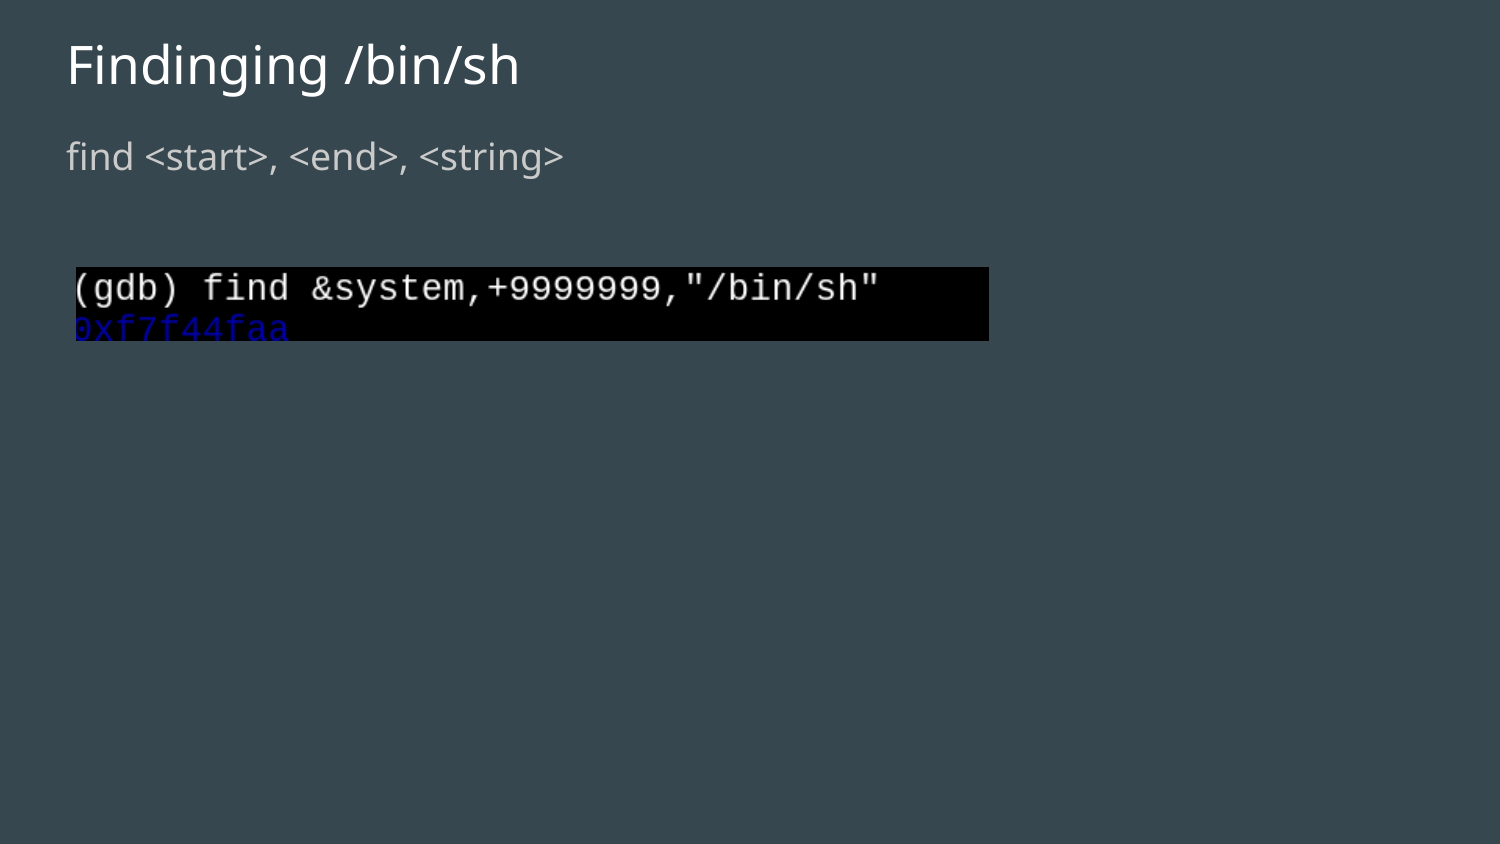

# Findinging /bin/sh
find <start>, <end>, <string>